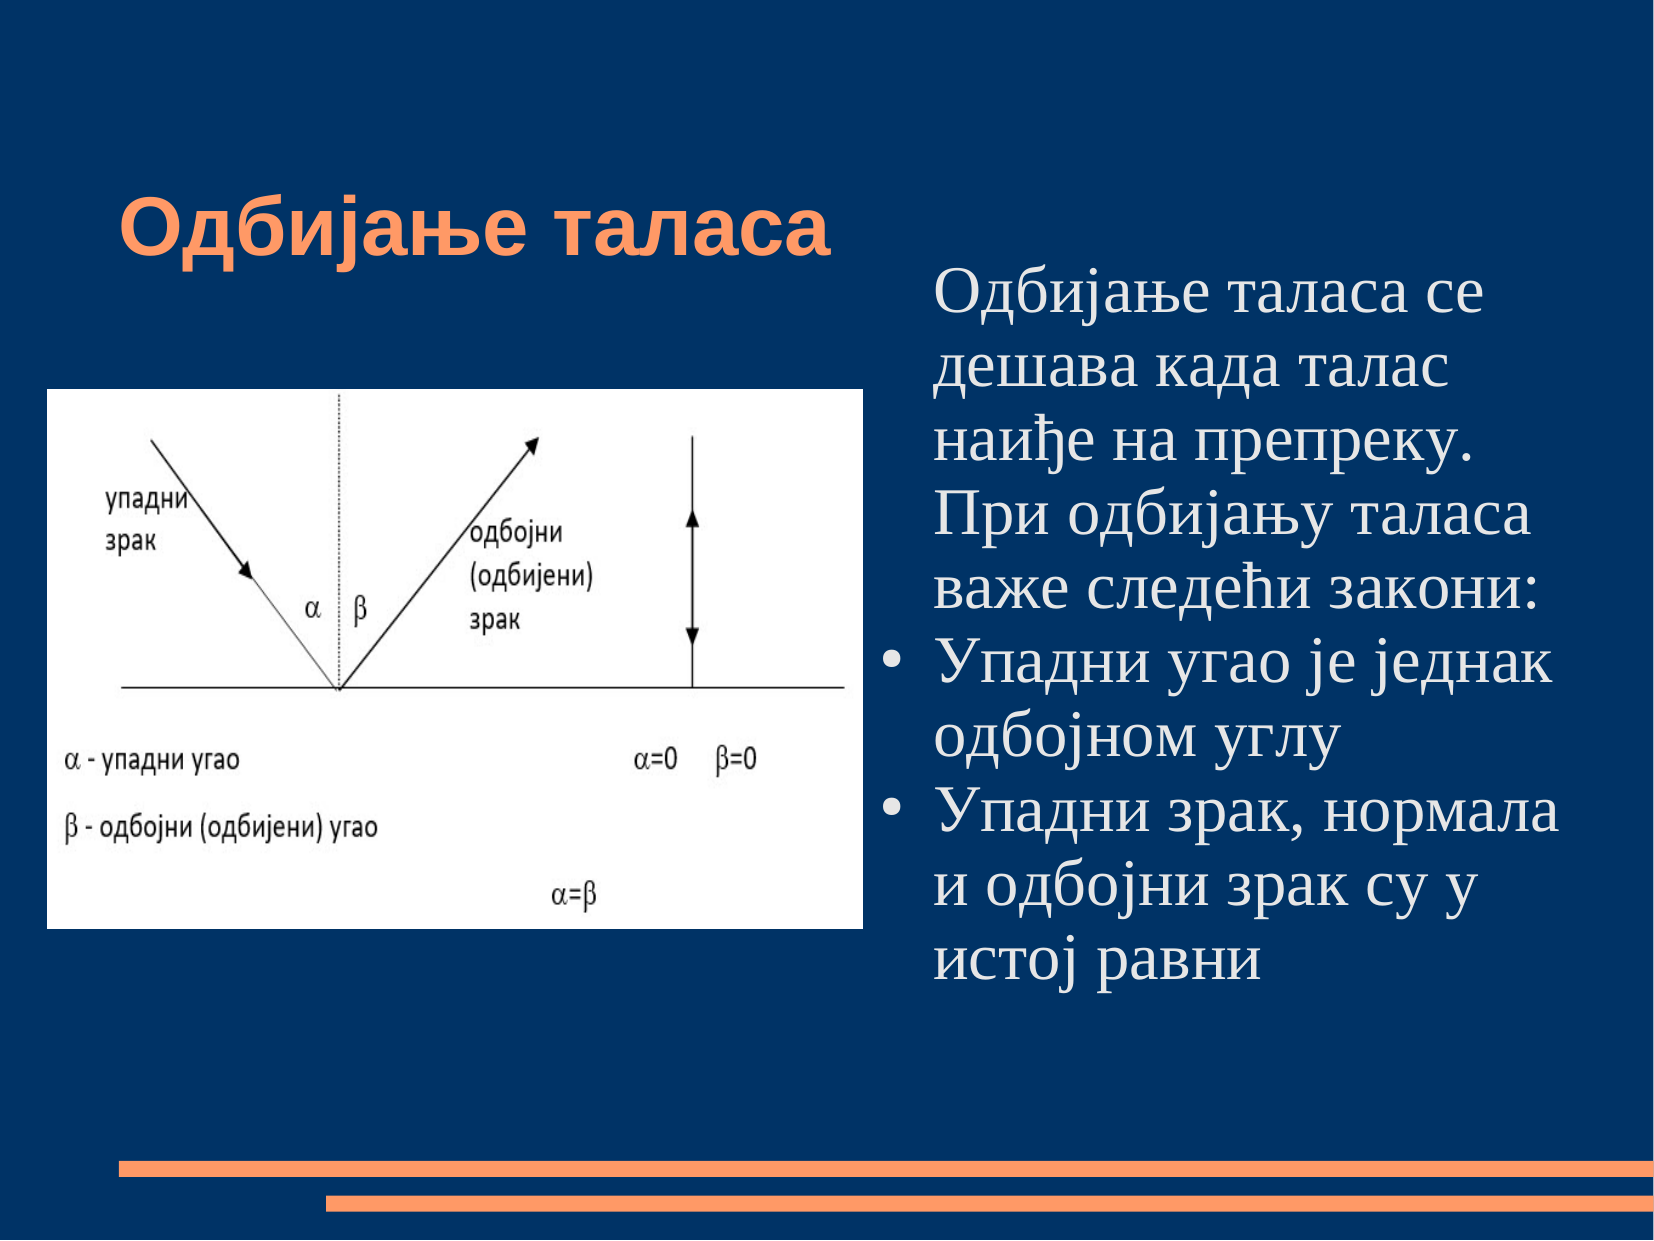

# Одбијање таласа
Одбијање таласа се дешава када талас наиђе на препреку.
При одбијању таласа важе следећи закони:
Упадни угао је једнак одбојном углу
Упадни зрак, нормала и одбојни зрак су у истој равни